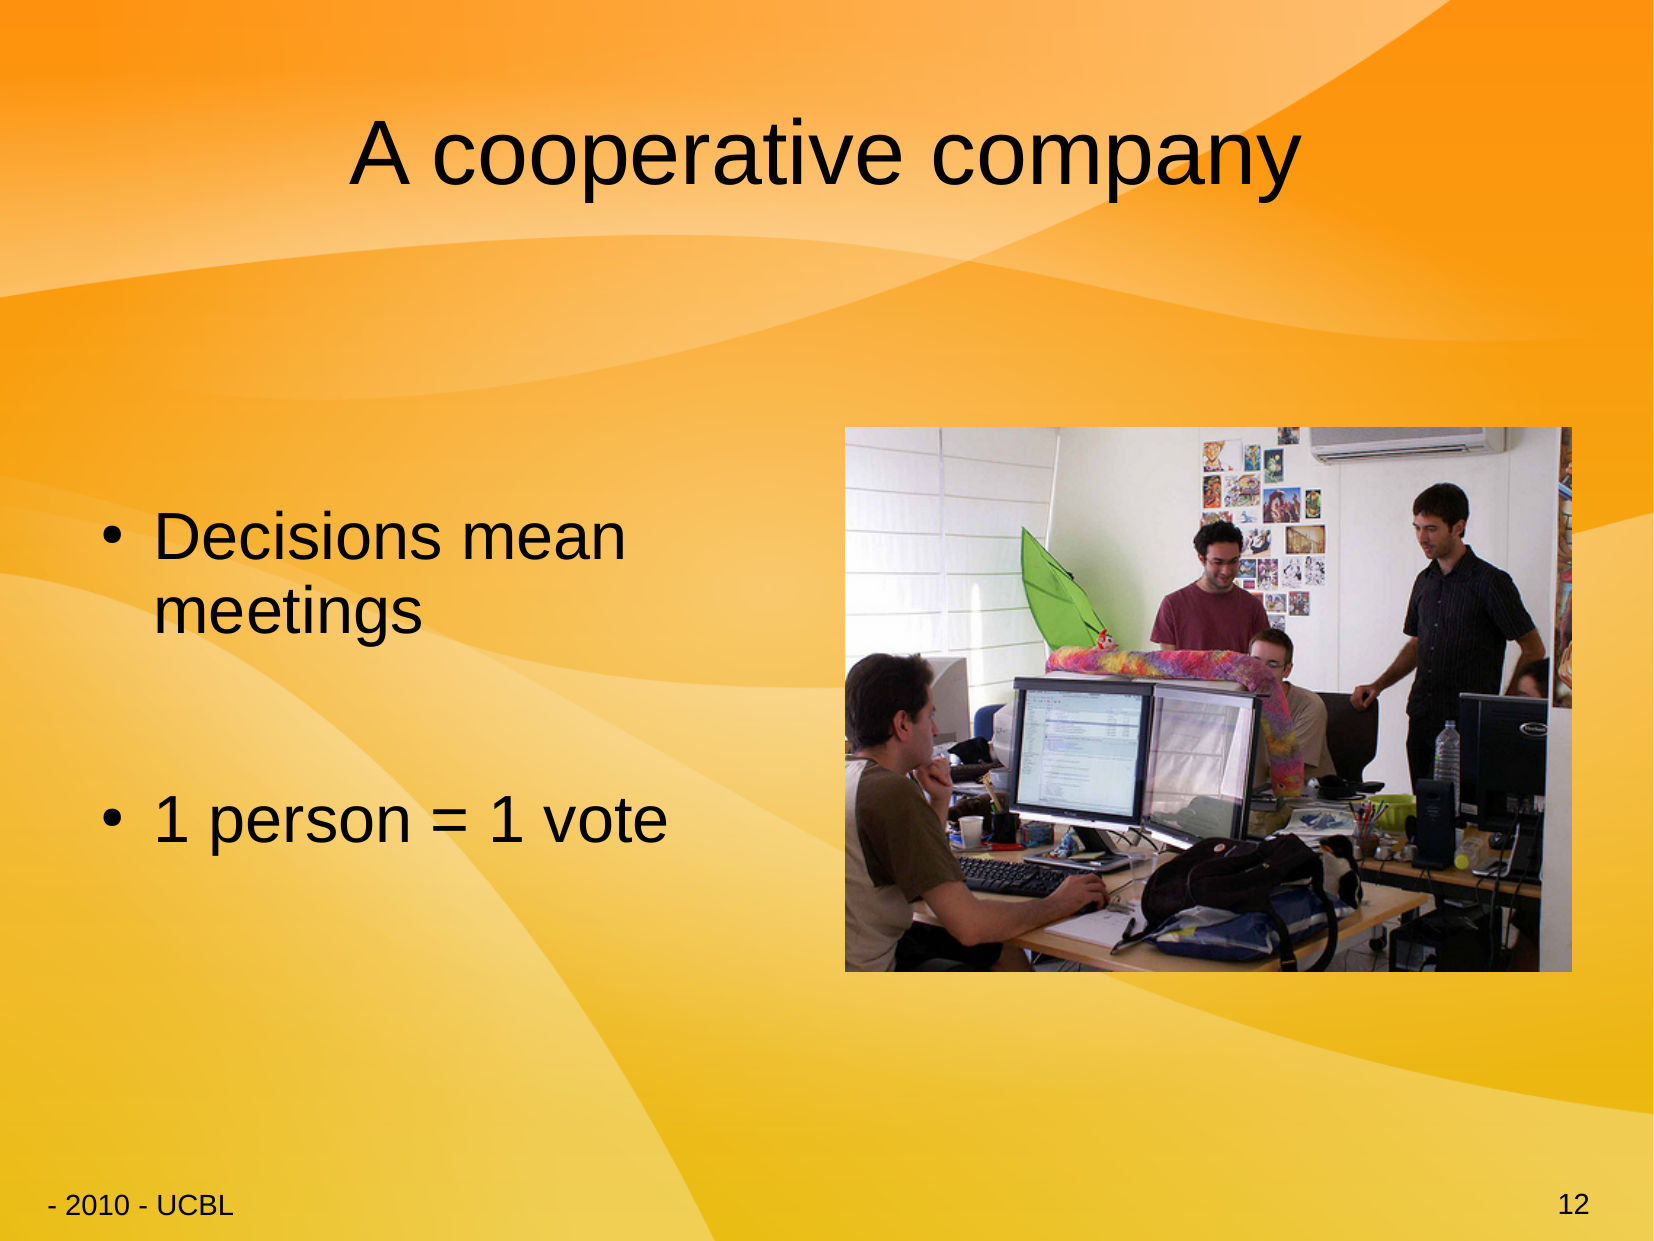

# A cooperative company
Decisions mean meetings
1 person = 1 vote
 - 2010 - UCBL